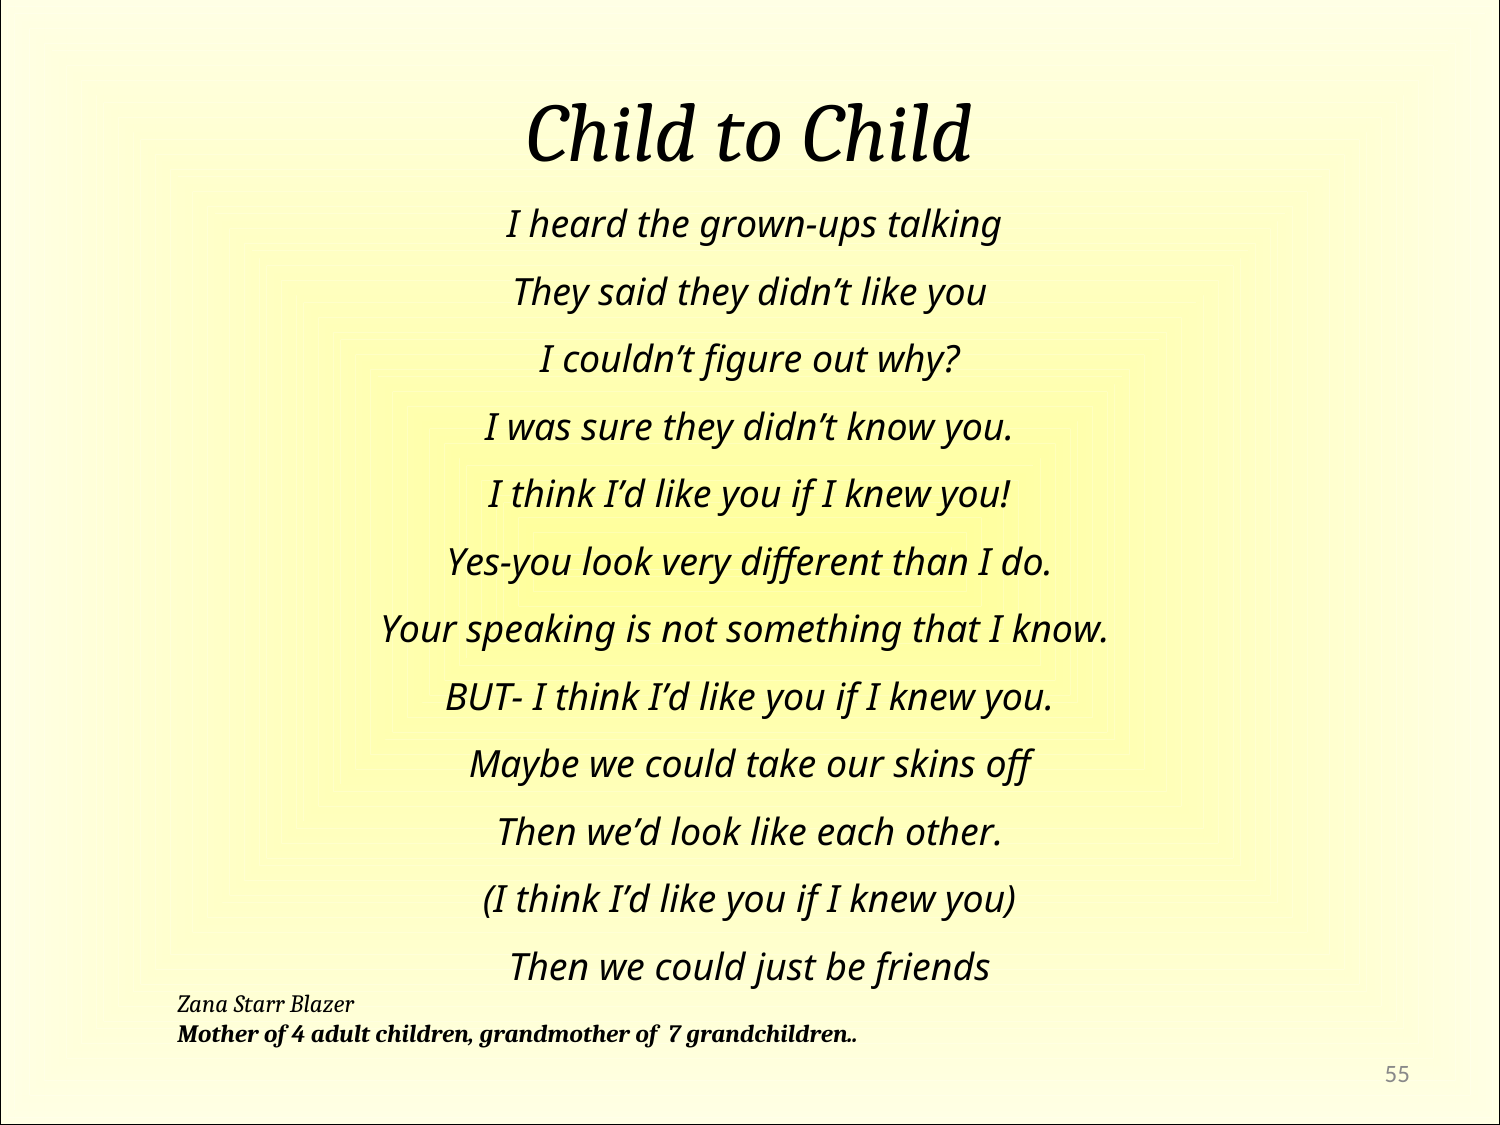

Child to Child
 I heard the grown-ups talking
They said they didn’t like you
I couldn’t figure out why?
I was sure they didn’t know you.
I think I’d like you if I knew you!
Yes-you look very different than I do.
Your speaking is not something that I know.
BUT- I think I’d like you if I knew you.
Maybe we could take our skins off
Then we’d look like each other.
(I think I’d like you if I knew you)
Then we could just be friends
Zana Starr Blazer
Mother of 4 adult children, grandmother of 7 grandchildren..